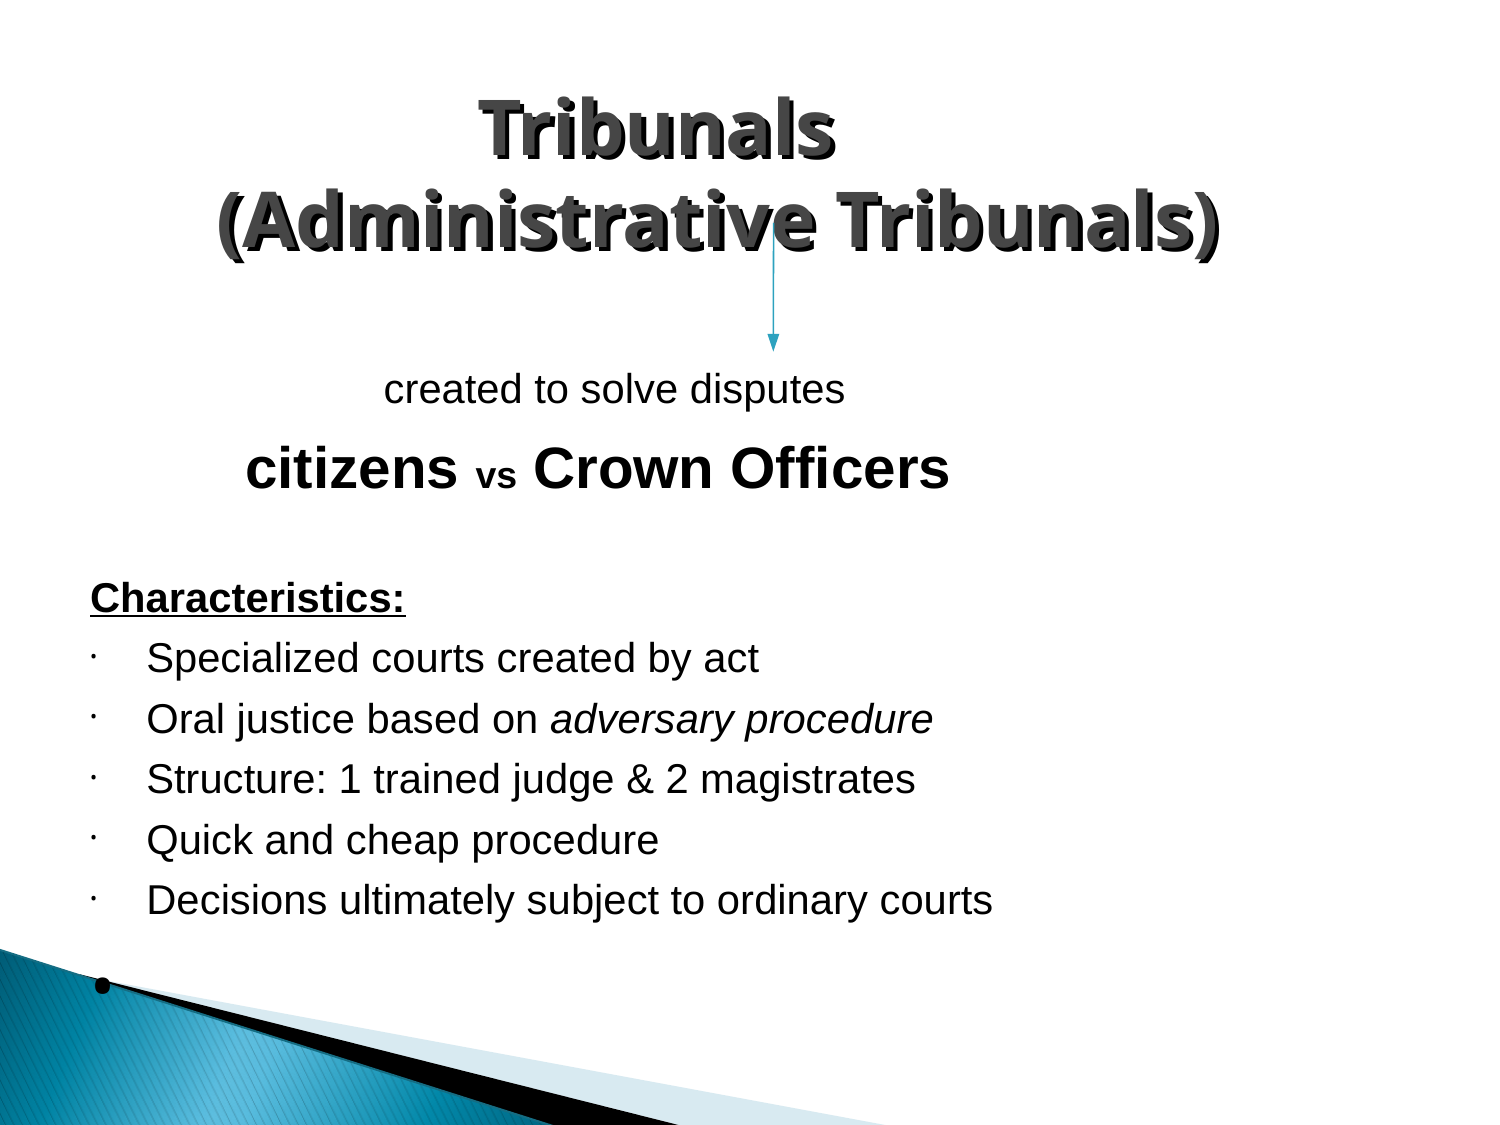

# Tribunals (Administrative Tribunals)
 created to solve disputes
citizens vs Crown Officers
Characteristics:
Specialized courts created by act
Oral justice based on adversary procedure
Structure: 1 trained judge & 2 magistrates
Quick and cheap procedure
Decisions ultimately subject to ordinary courts